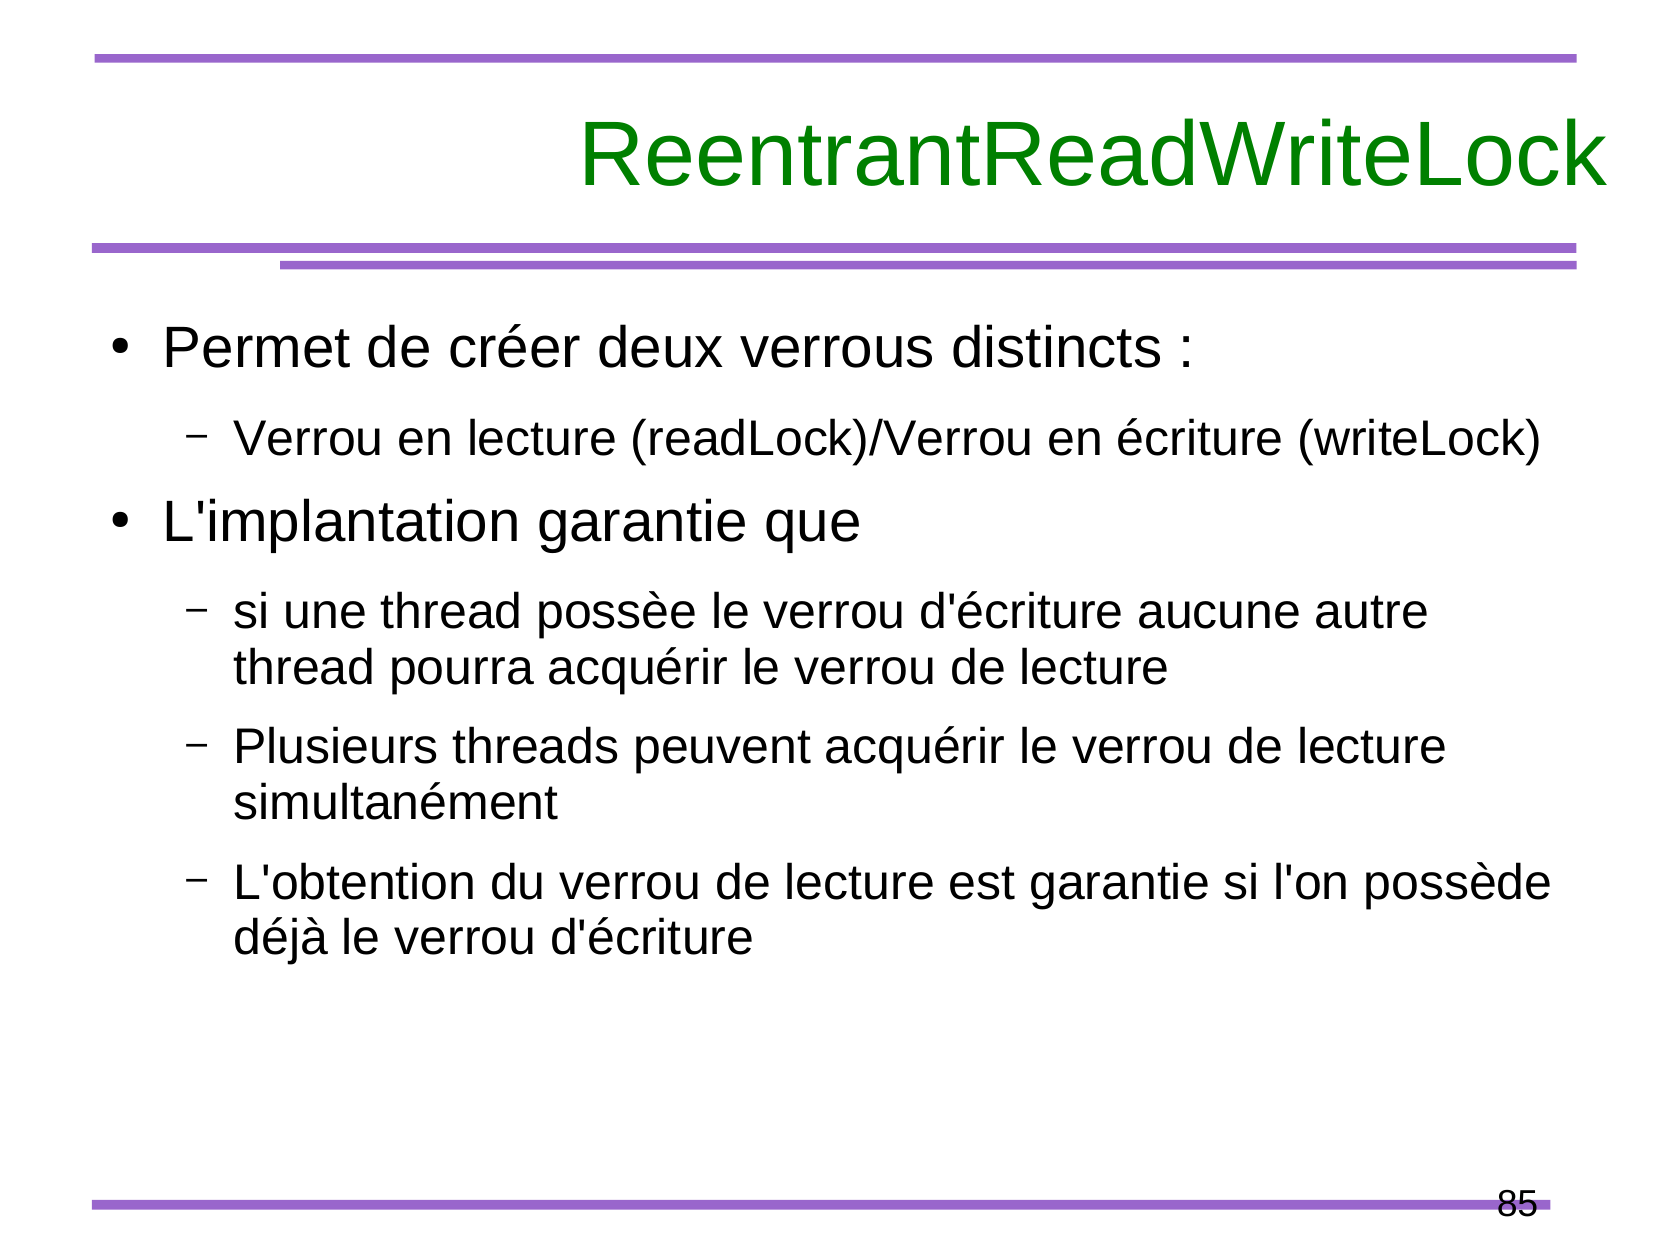

# ReentrantReadWriteLock
Permet de créer deux verrous distincts :
Verrou en lecture (readLock)/Verrou en écriture (writeLock)
L'implantation garantie que
si une thread possèe le verrou d'écriture aucune autre thread pourra acquérir le verrou de lecture
Plusieurs threads peuvent acquérir le verrou de lecture simultanément
L'obtention du verrou de lecture est garantie si l'on possède déjà le verrou d'écriture